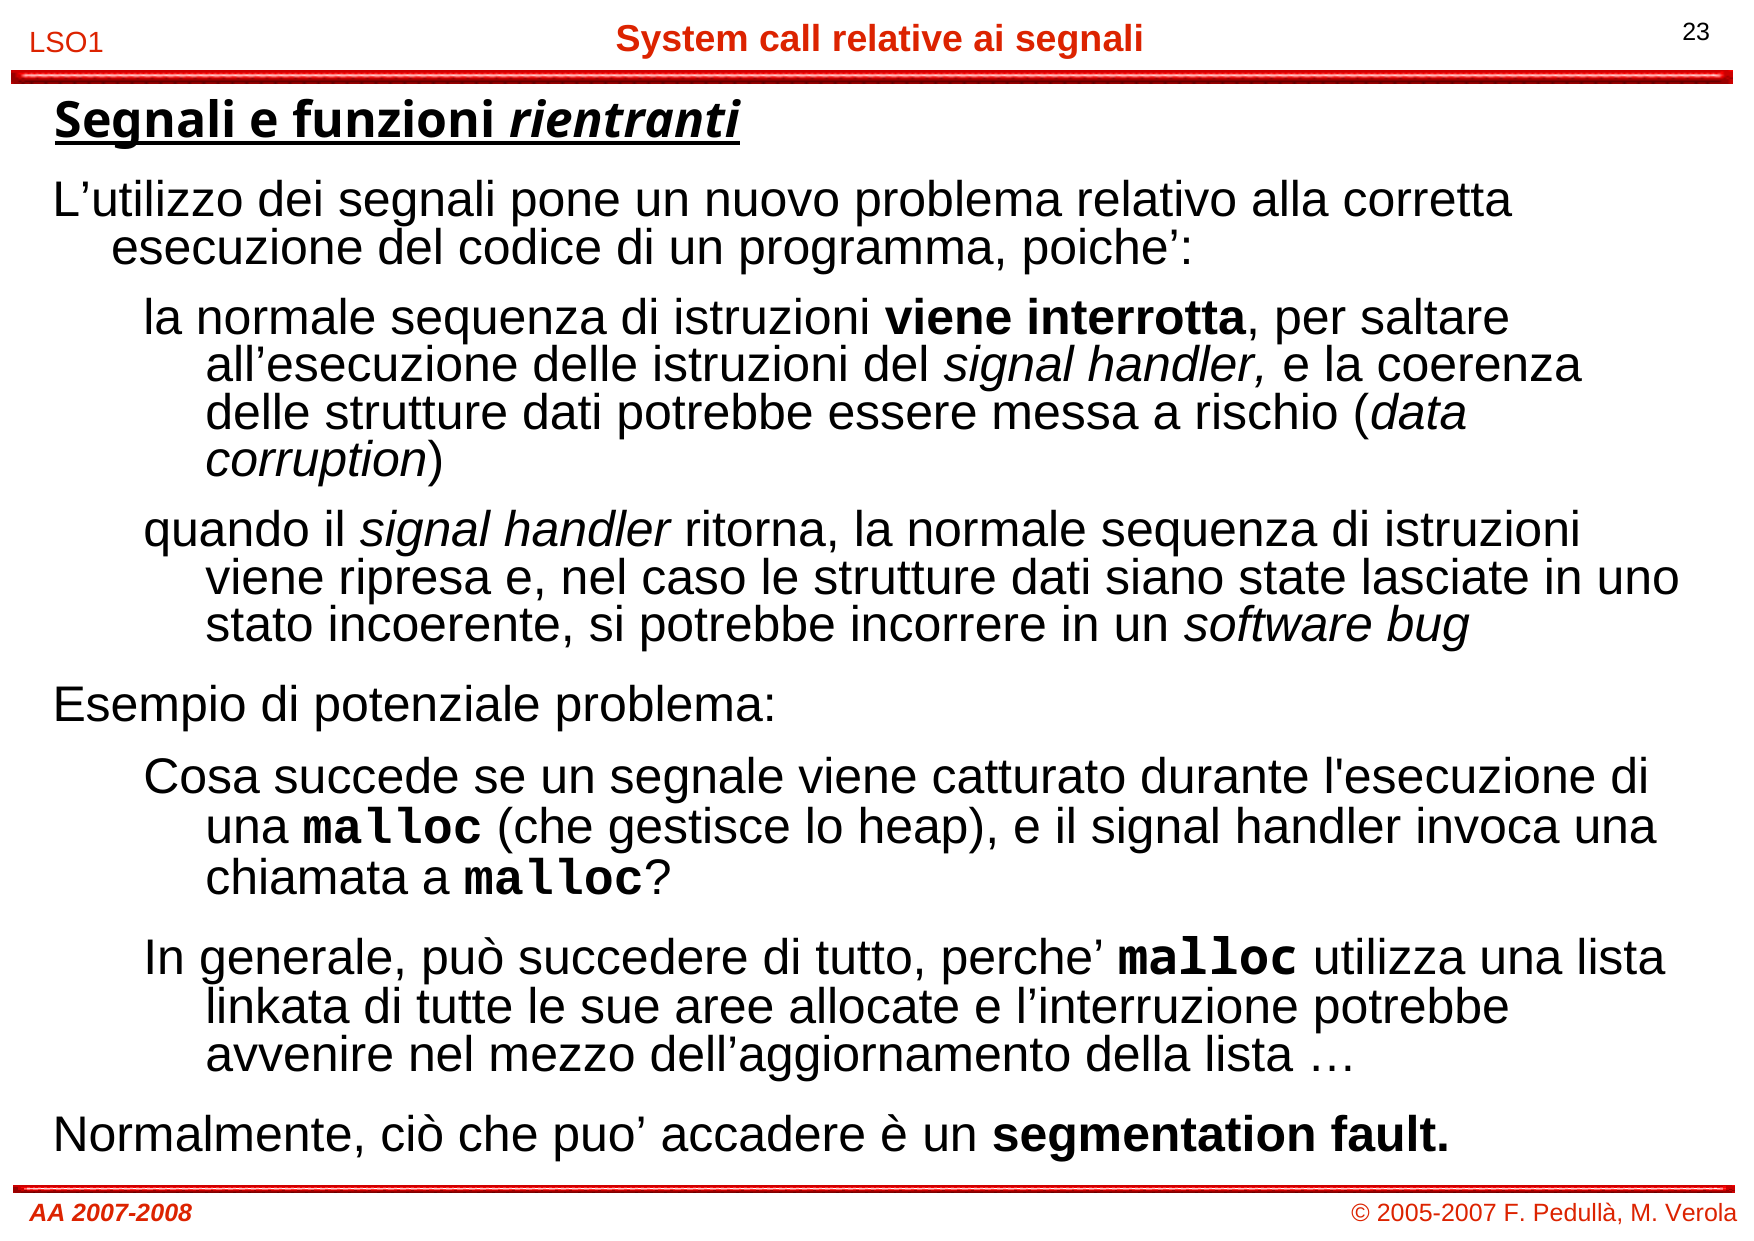

# Segnali e funzioni rientranti
L’utilizzo dei segnali pone un nuovo problema relativo alla corretta esecuzione del codice di un programma, poiche’:
la normale sequenza di istruzioni viene interrotta, per saltare all’esecuzione delle istruzioni del signal handler, e la coerenza delle strutture dati potrebbe essere messa a rischio (data corruption)
quando il signal handler ritorna, la normale sequenza di istruzioni viene ripresa e, nel caso le strutture dati siano state lasciate in uno stato incoerente, si potrebbe incorrere in un software bug
Esempio di potenziale problema:
Cosa succede se un segnale viene catturato durante l'esecuzione di una malloc (che gestisce lo heap), e il signal handler invoca una chiamata a malloc?
In generale, può succedere di tutto, perche’ malloc utilizza una lista linkata di tutte le sue aree allocate e l’interruzione potrebbe avvenire nel mezzo dell’aggiornamento della lista …
Normalmente, ciò che puo’ accadere è un segmentation fault.